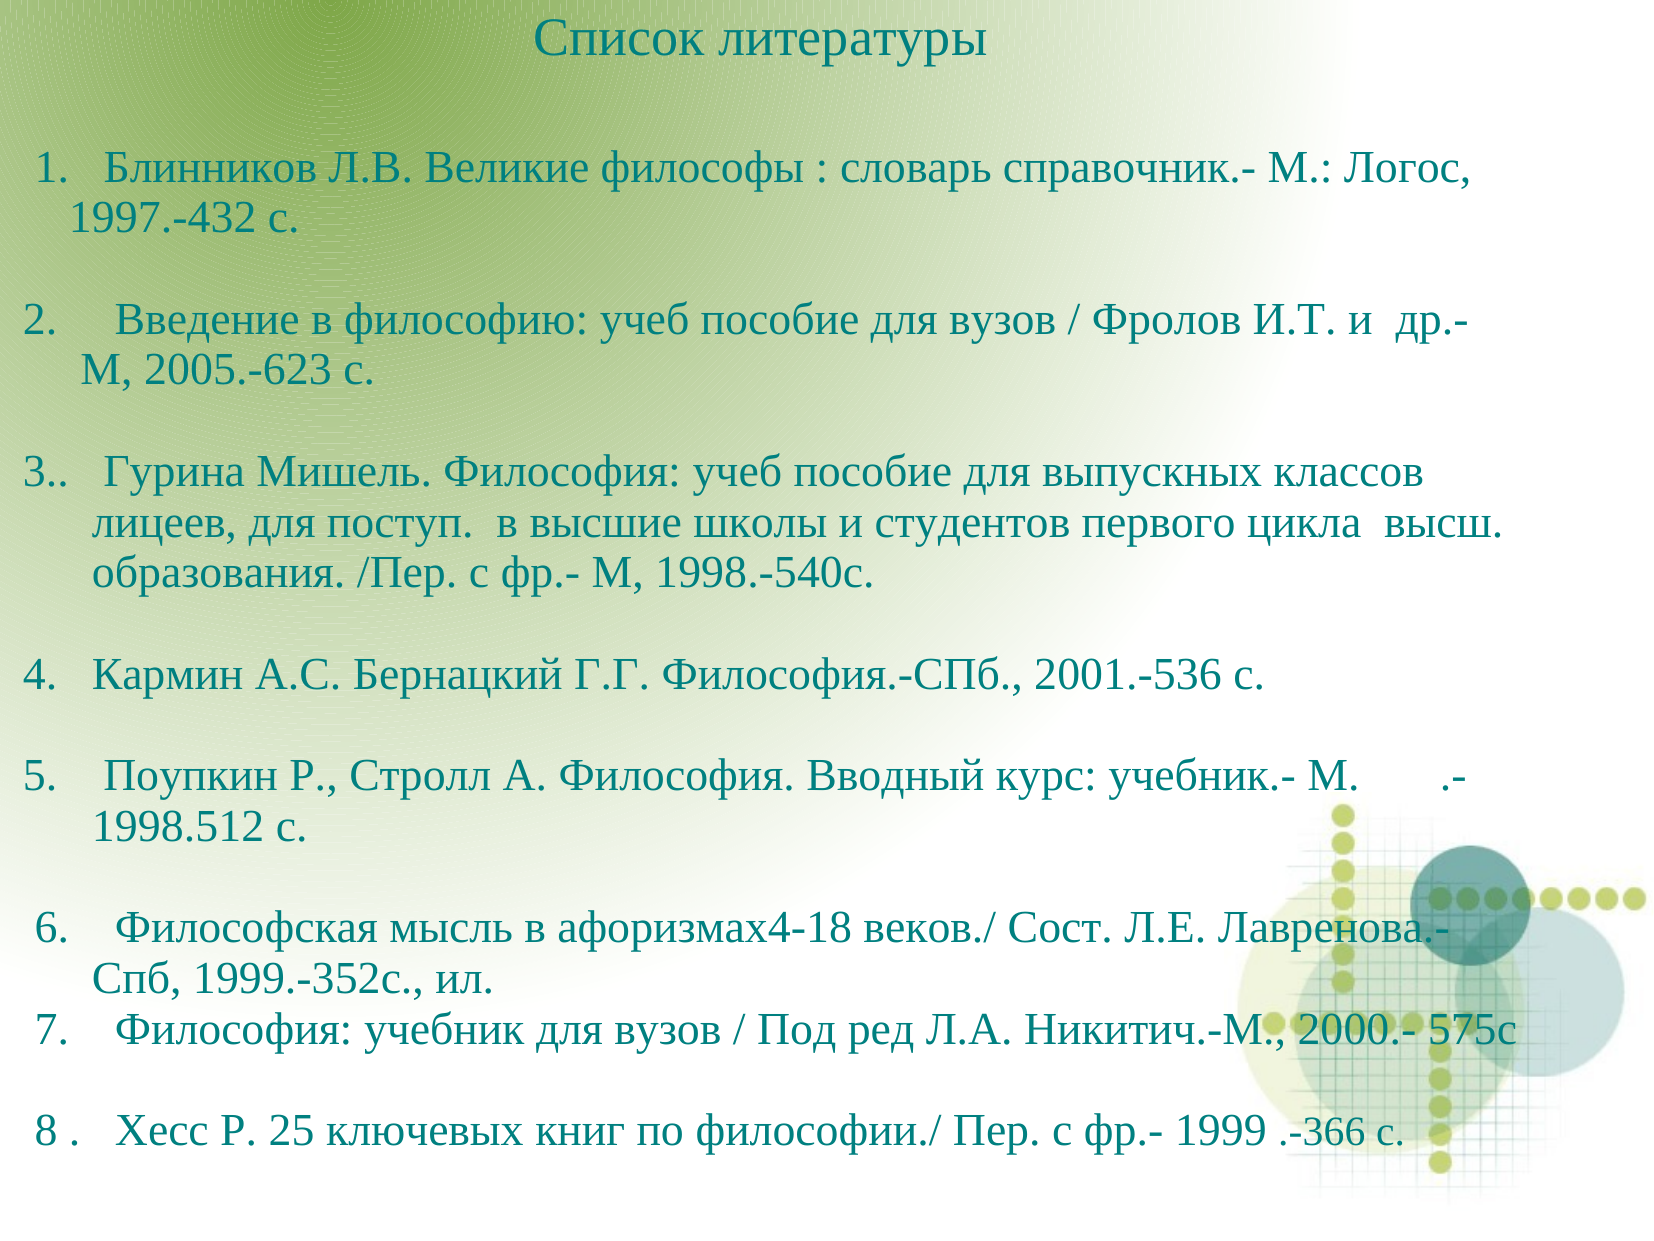

# Список литературы
 1. Блинников Л.В. Великие философы : словарь справочник.- М.: Логос, 1997.-432 с.
 2. Введение в философию: учеб пособие для вузов / Фролов И.Т. и др.- М, 2005.-623 с.
 3.. Гурина Мишель. Философия: учеб пособие для выпускных классов лицеев, для поступ. в высшие школы и студентов первого цикла высш. образования. /Пер. с фр.- М, 1998.-540с.
 4. Кармин А.С. Бернацкий Г.Г. Философия.-СПб., 2001.-536 с.
 5. Поупкин Р., Стролл А. Философия. Вводный курс: учебник.- М. .- 1998.512 с.
 6. Философская мысль в афоризмах4-18 веков./ Сост. Л.Е. Лавренова.- Спб, 1999.-352с., ил.
 7. Философия: учебник для вузов / Под ред Л.А. Никитич.-М., 2000.- 575с
 8 . Хесс Р. 25 ключевых книг по философии./ Пер. с фр.- 1999 .-366 с.
.